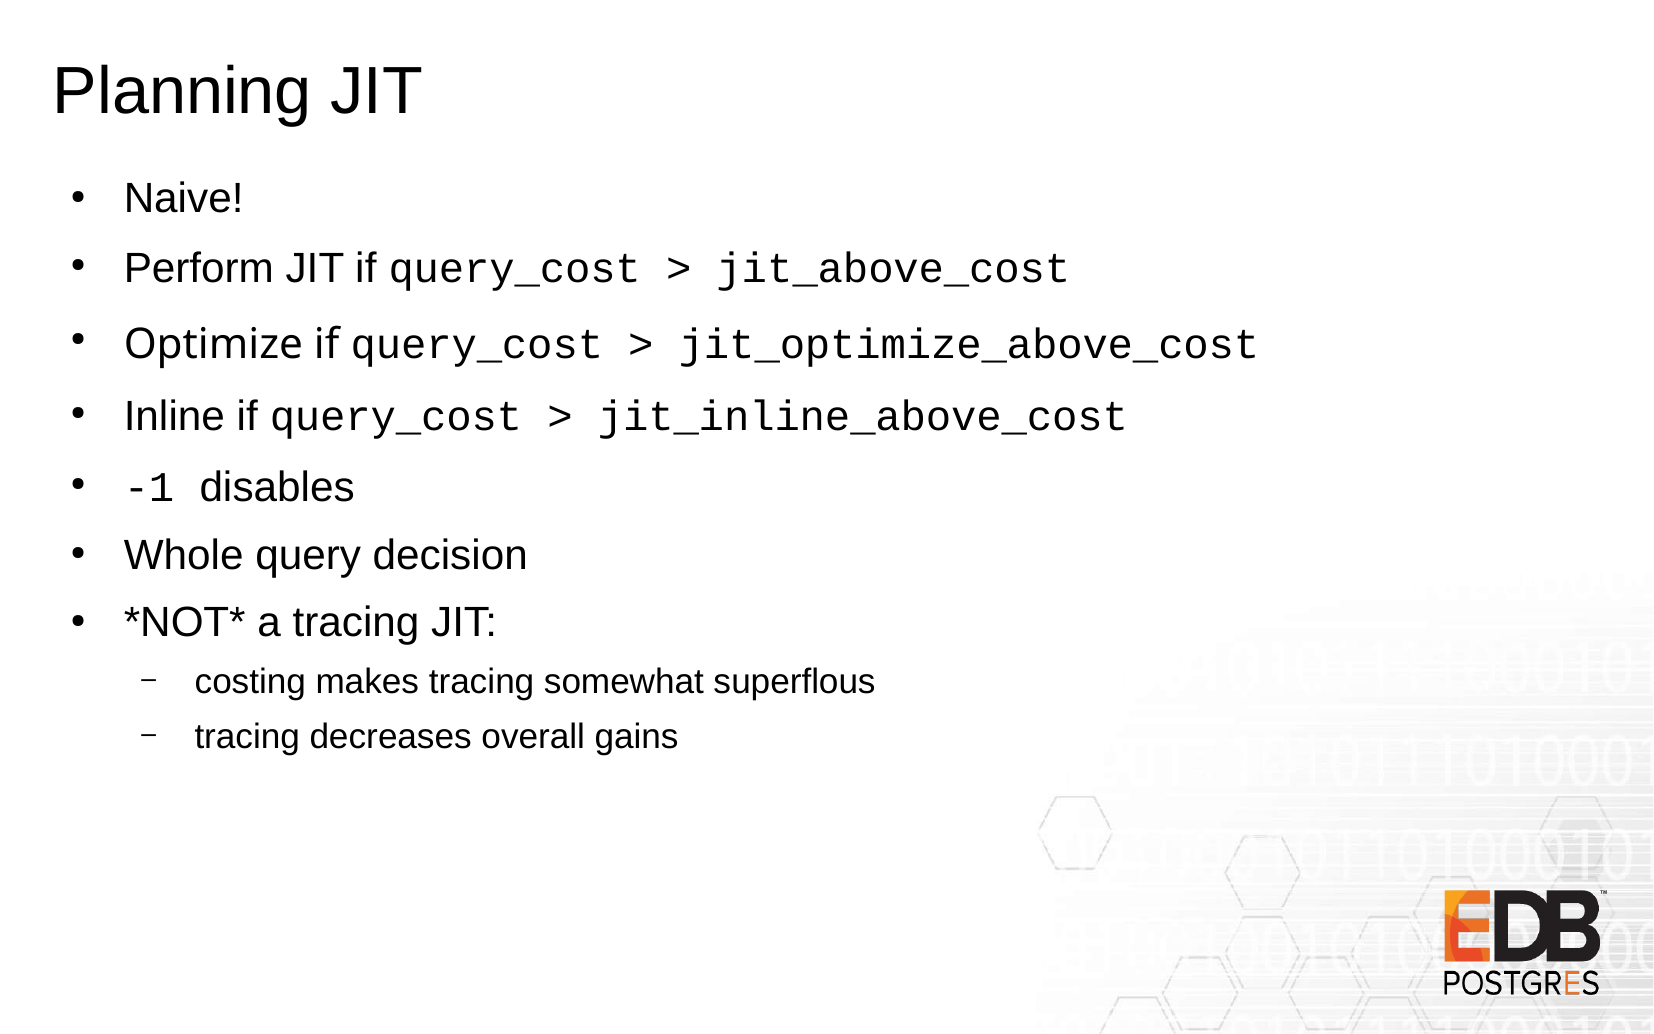

# Planning JIT
Naive!
Perform JIT if query_cost > jit_above_cost
Optimize if query_cost > jit_optimize_above_cost
Inline if query_cost > jit_inline_above_cost
-1 disables
Whole query decision
*NOT* a tracing JIT:
costing makes tracing somewhat superflous
tracing decreases overall gains